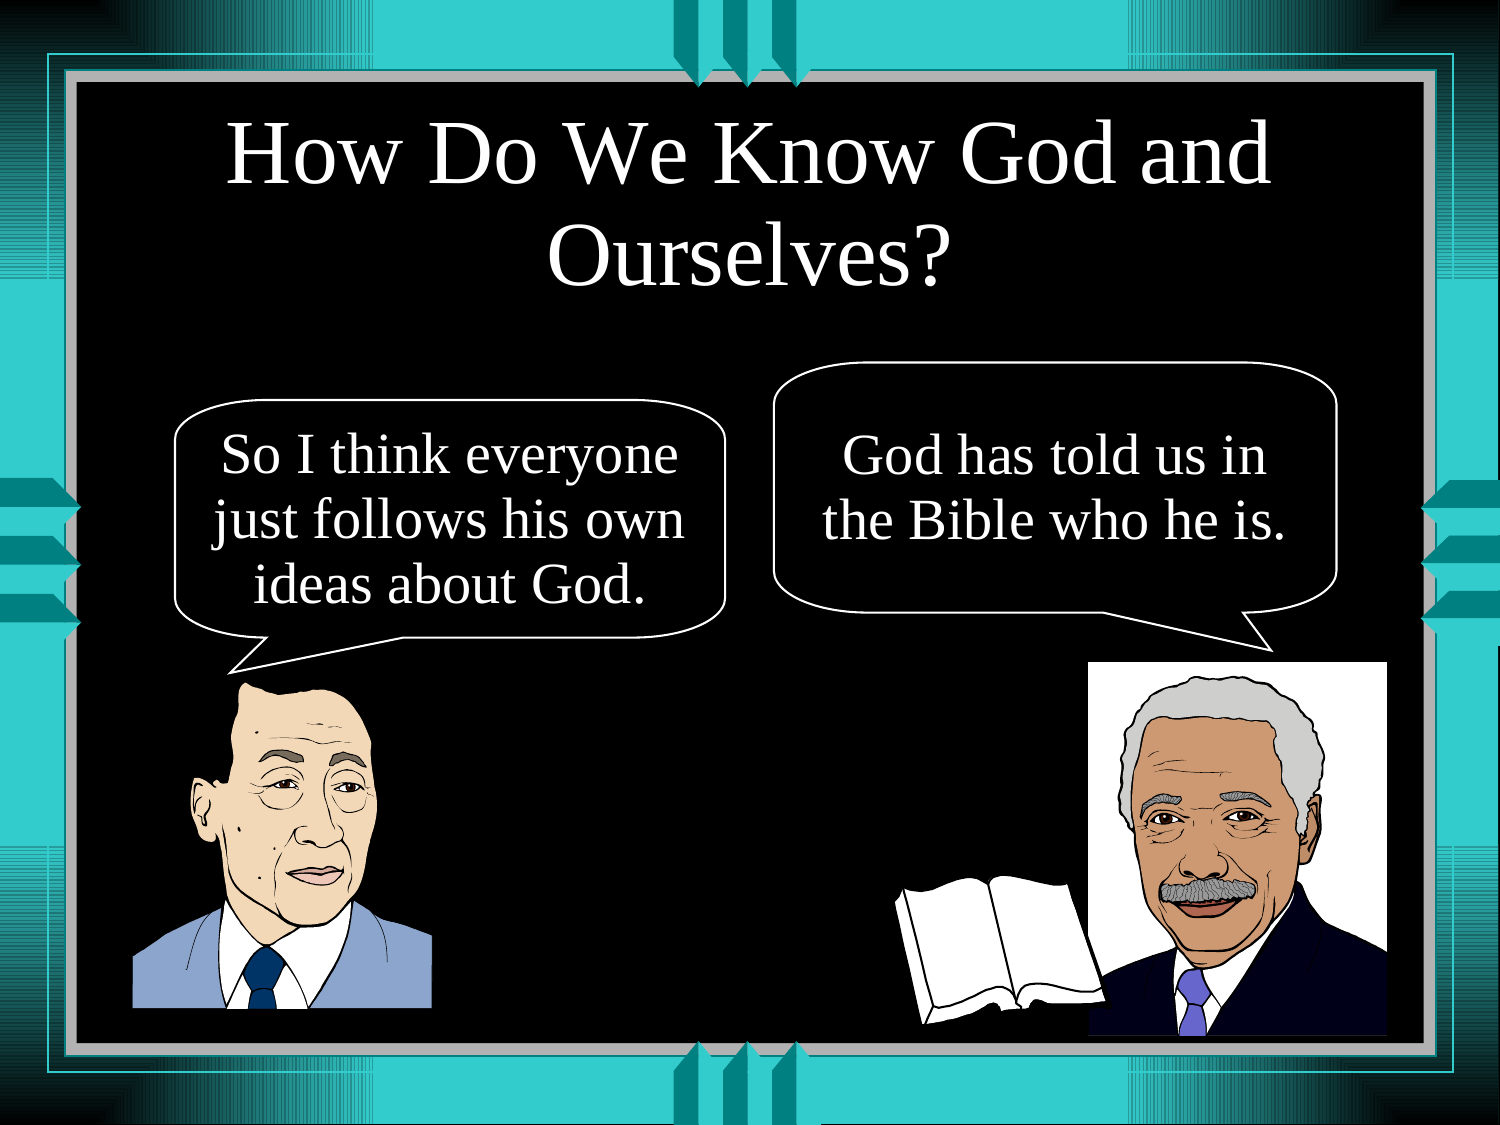

# How Do We Know God and Ourselves?
God has told us in the Bible who he is.
So I think everyone just follows his own ideas about God.